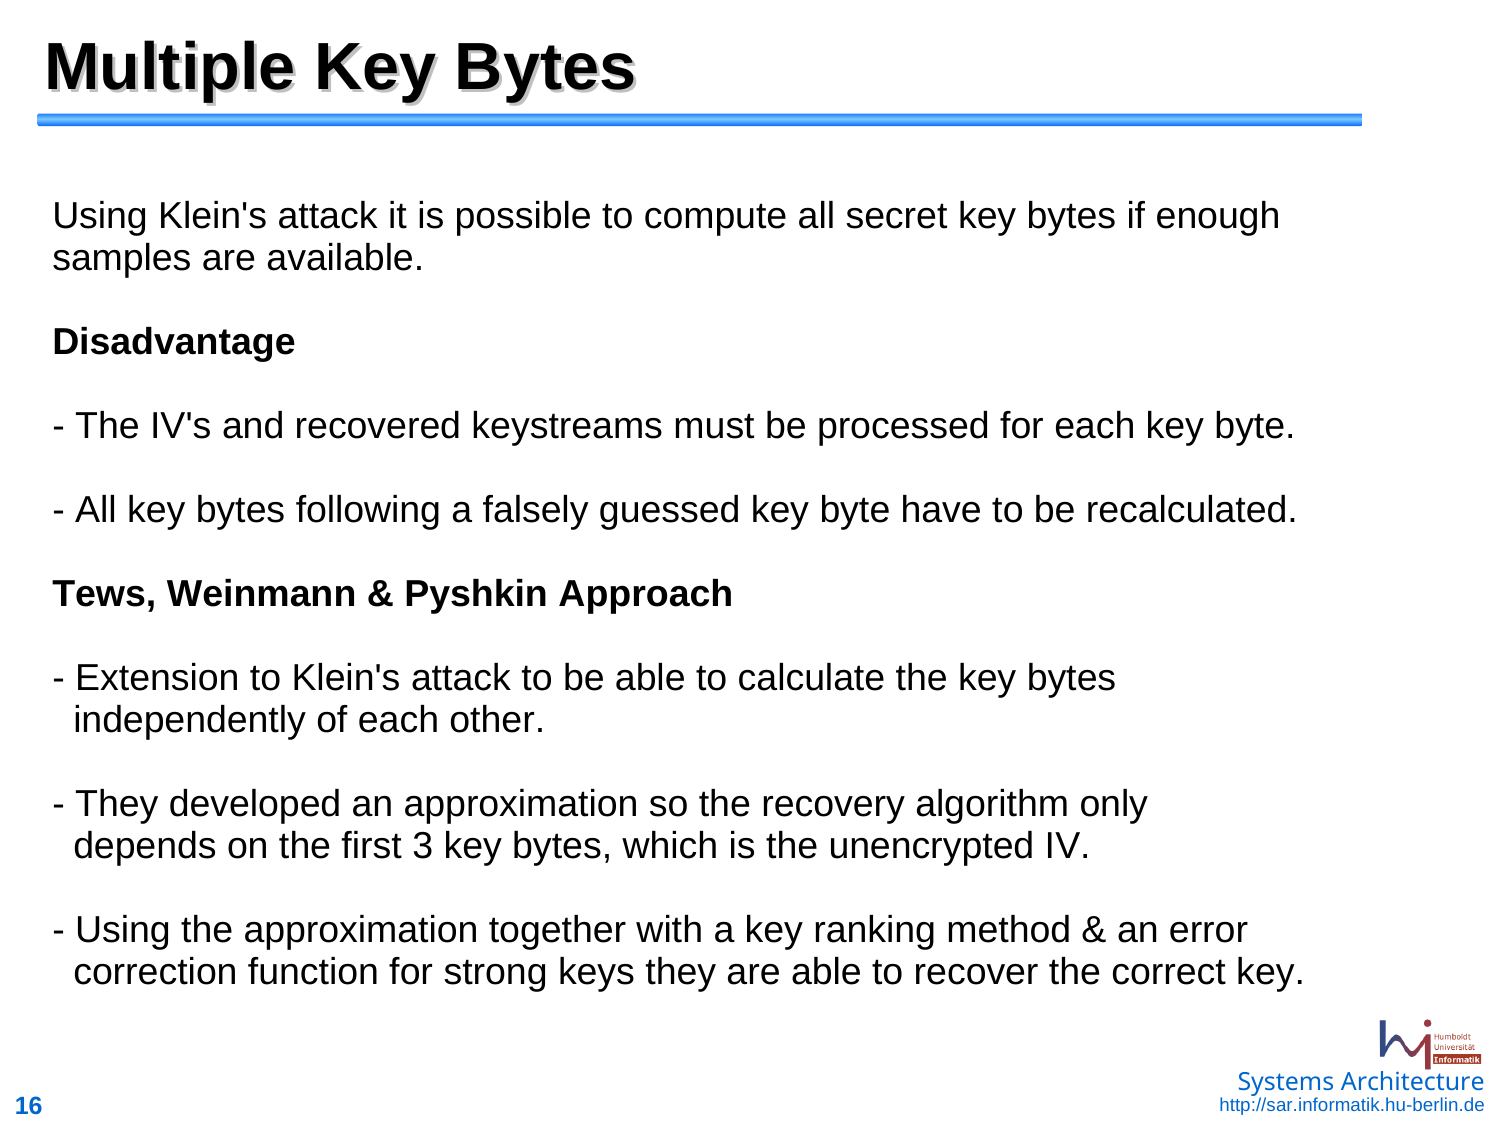

# Multiple Key Bytes
Using Klein's attack it is possible to compute all secret key bytes if enough
samples are available.
Disadvantage
- The IV's and recovered keystreams must be processed for each key byte.
- All key bytes following a falsely guessed key byte have to be recalculated.
Tews, Weinmann & Pyshkin Approach
- Extension to Klein's attack to be able to calculate the key bytes
 independently of each other.
- They developed an approximation so the recovery algorithm only
 depends on the first 3 key bytes, which is the unencrypted IV.
- Using the approximation together with a key ranking method & an error
 correction function for strong keys they are able to recover the correct key.